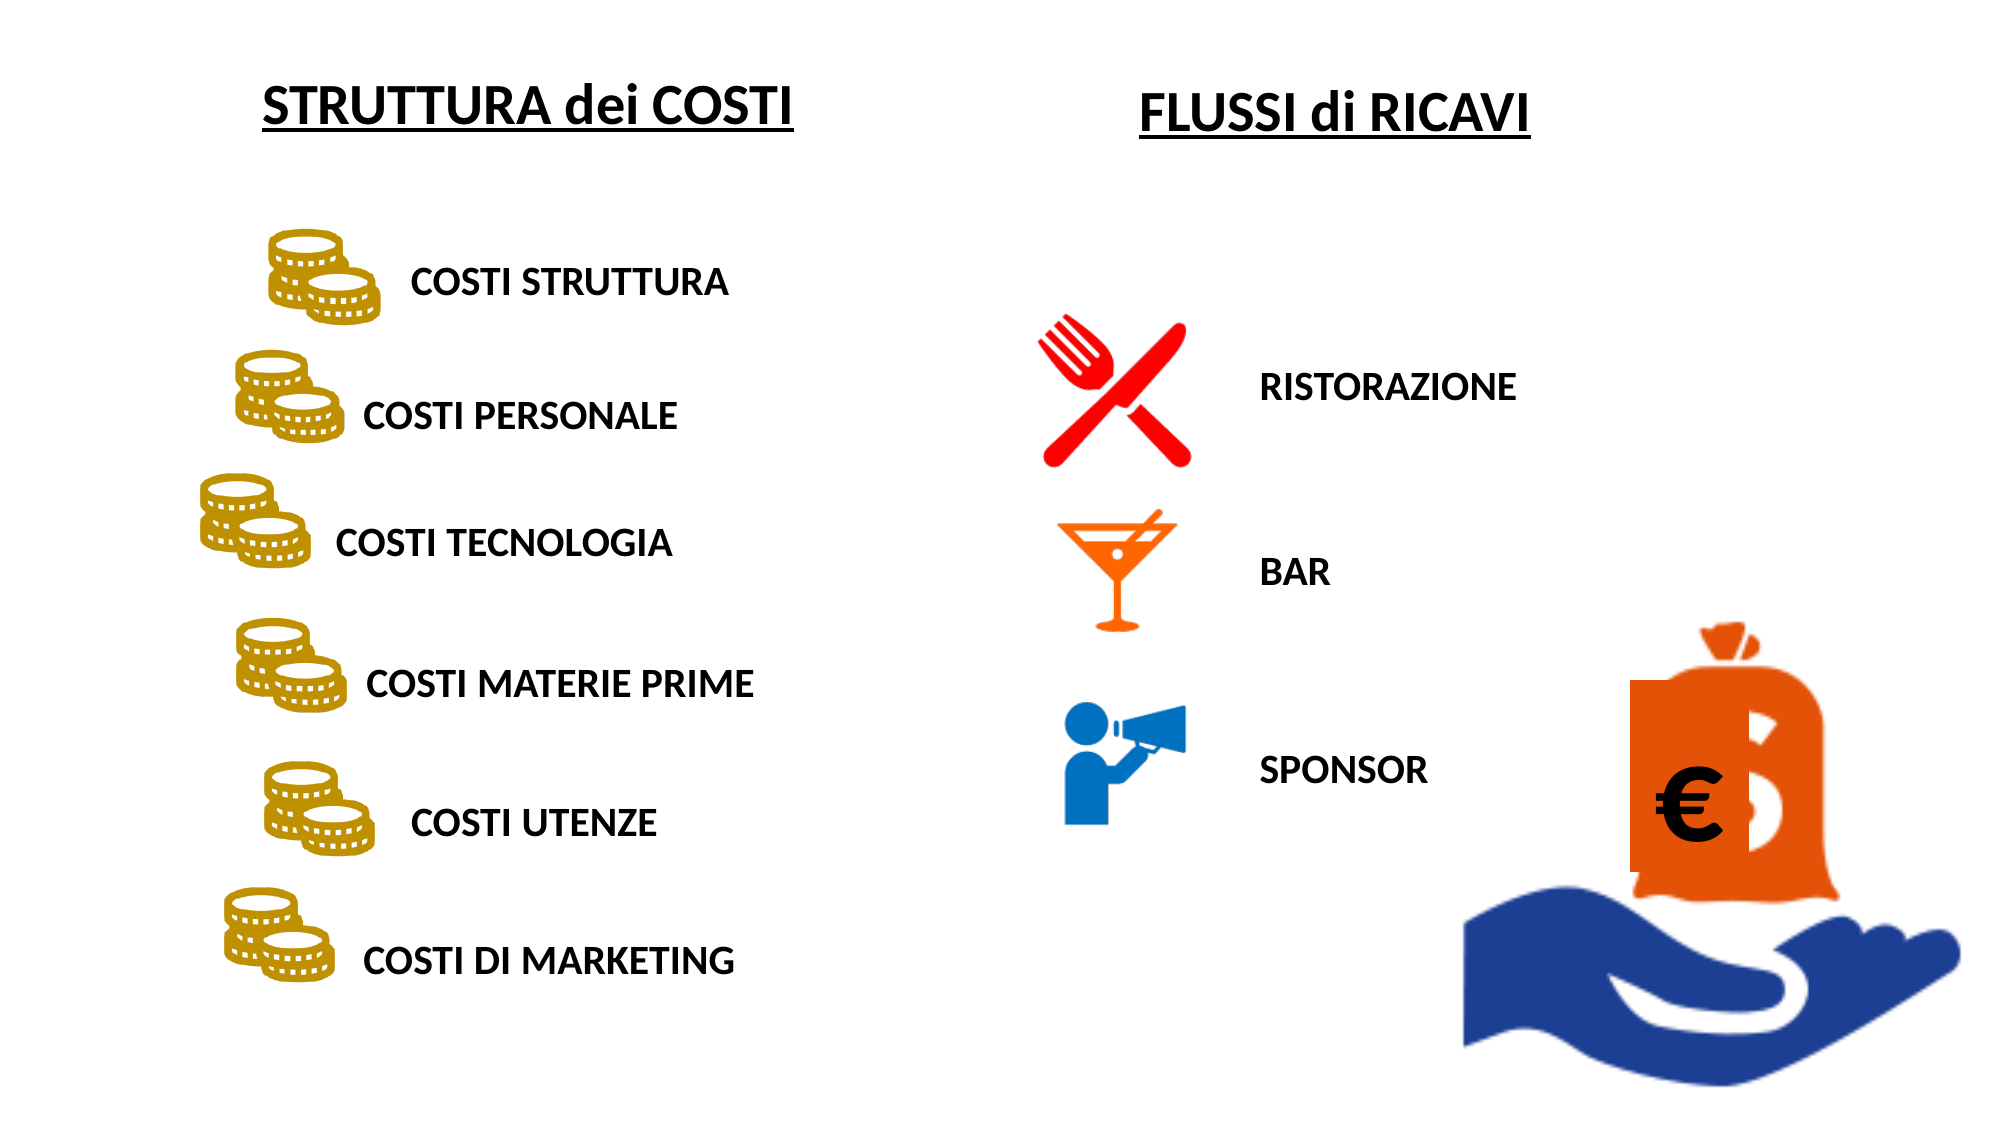

STRUTTURA dei COSTI
FLUSSI di RICAVI
COSTI STRUTTURA
RISTORAZIONE
COSTI PERSONALE
COSTI TECNOLOGIA
BAR
COSTI MATERIE PRIME
 €
SPONSOR
COSTI UTENZE
COSTI DI MARKETING